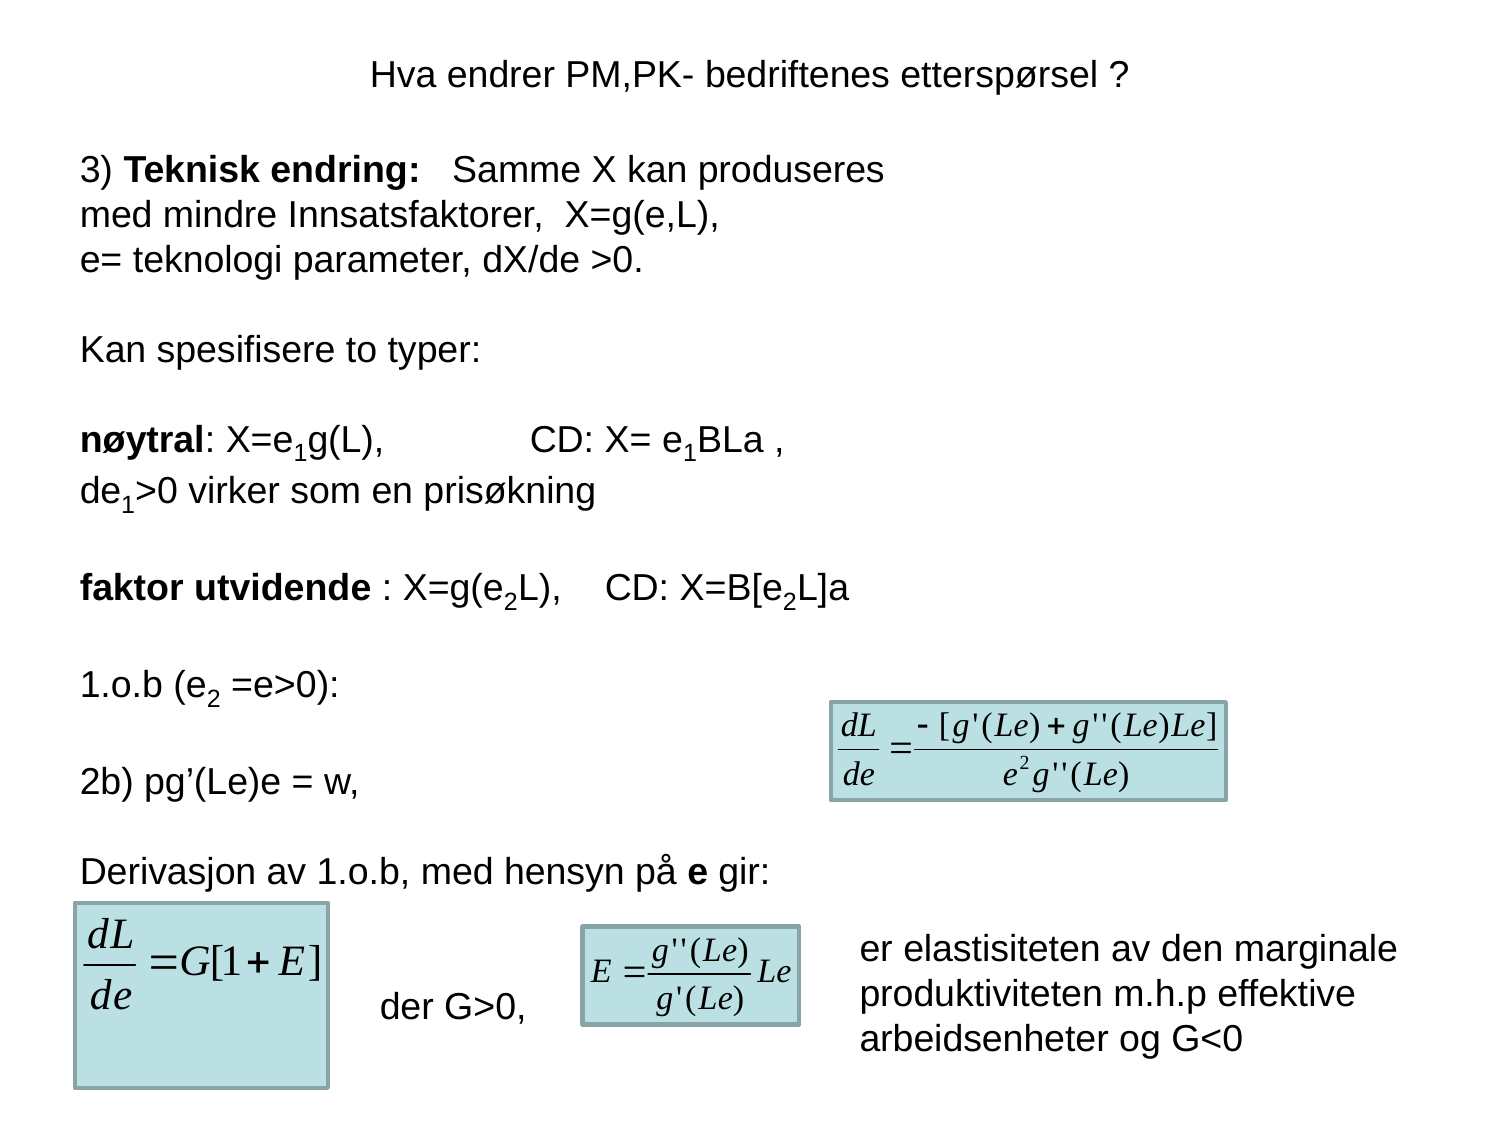

# Hva endrer PM,PK- bedriftenes etterspørsel ?
3) Teknisk endring: Samme X kan produseres
med mindre Innsatsfaktorer, X=g(e,L),
e= teknologi parameter, dX/de >0.
Kan spesifisere to typer:
nøytral: X=e1g(L), 		CD: X= e1BLa ,
de1>0 virker som en prisøkning
faktor utvidende : X=g(e2L), 	CD: X=B[e2L]a
1.o.b (e2 =e>0):
2b) pg’(Le)e = w,
Derivasjon av 1.o.b, med hensyn på e gir:
 	der G>0,
er elastisiteten av den marginale produktiviteten m.h.p effektive arbeidsenheter og G<0